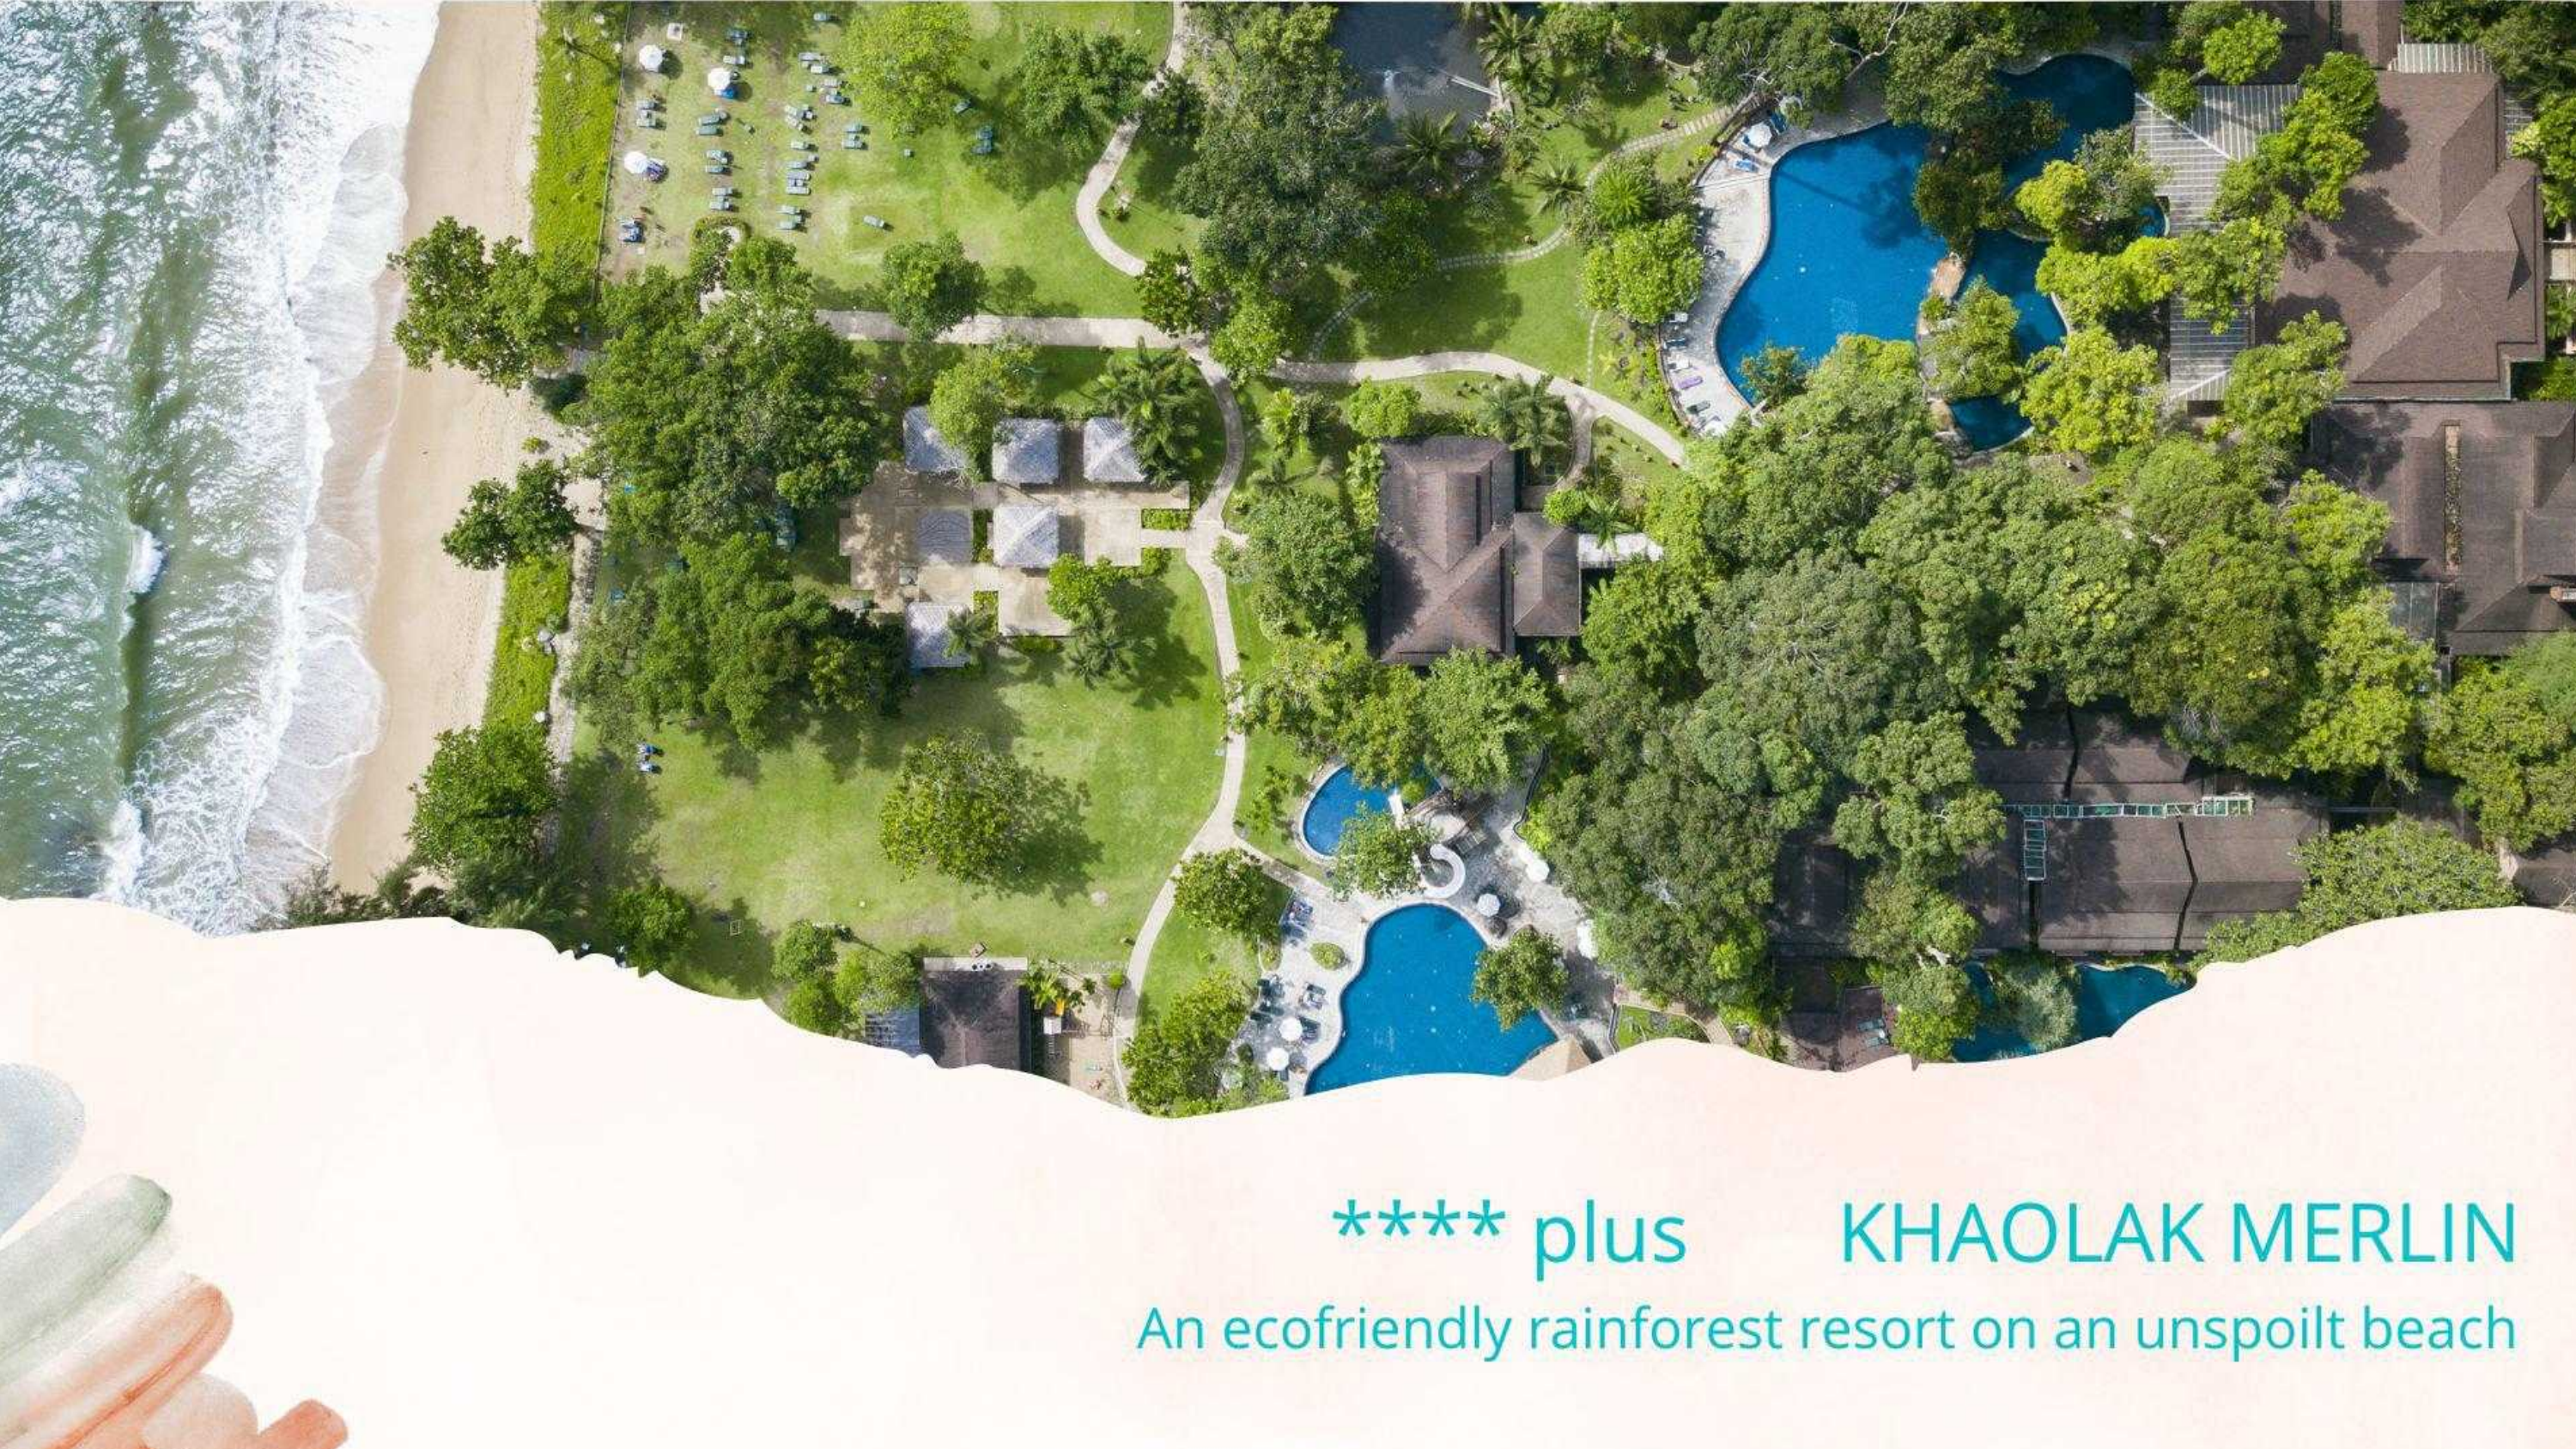

Un hôtel traditionnel thaïlandais, niché dans la forêt et
avec accès direct à une plage immaculée